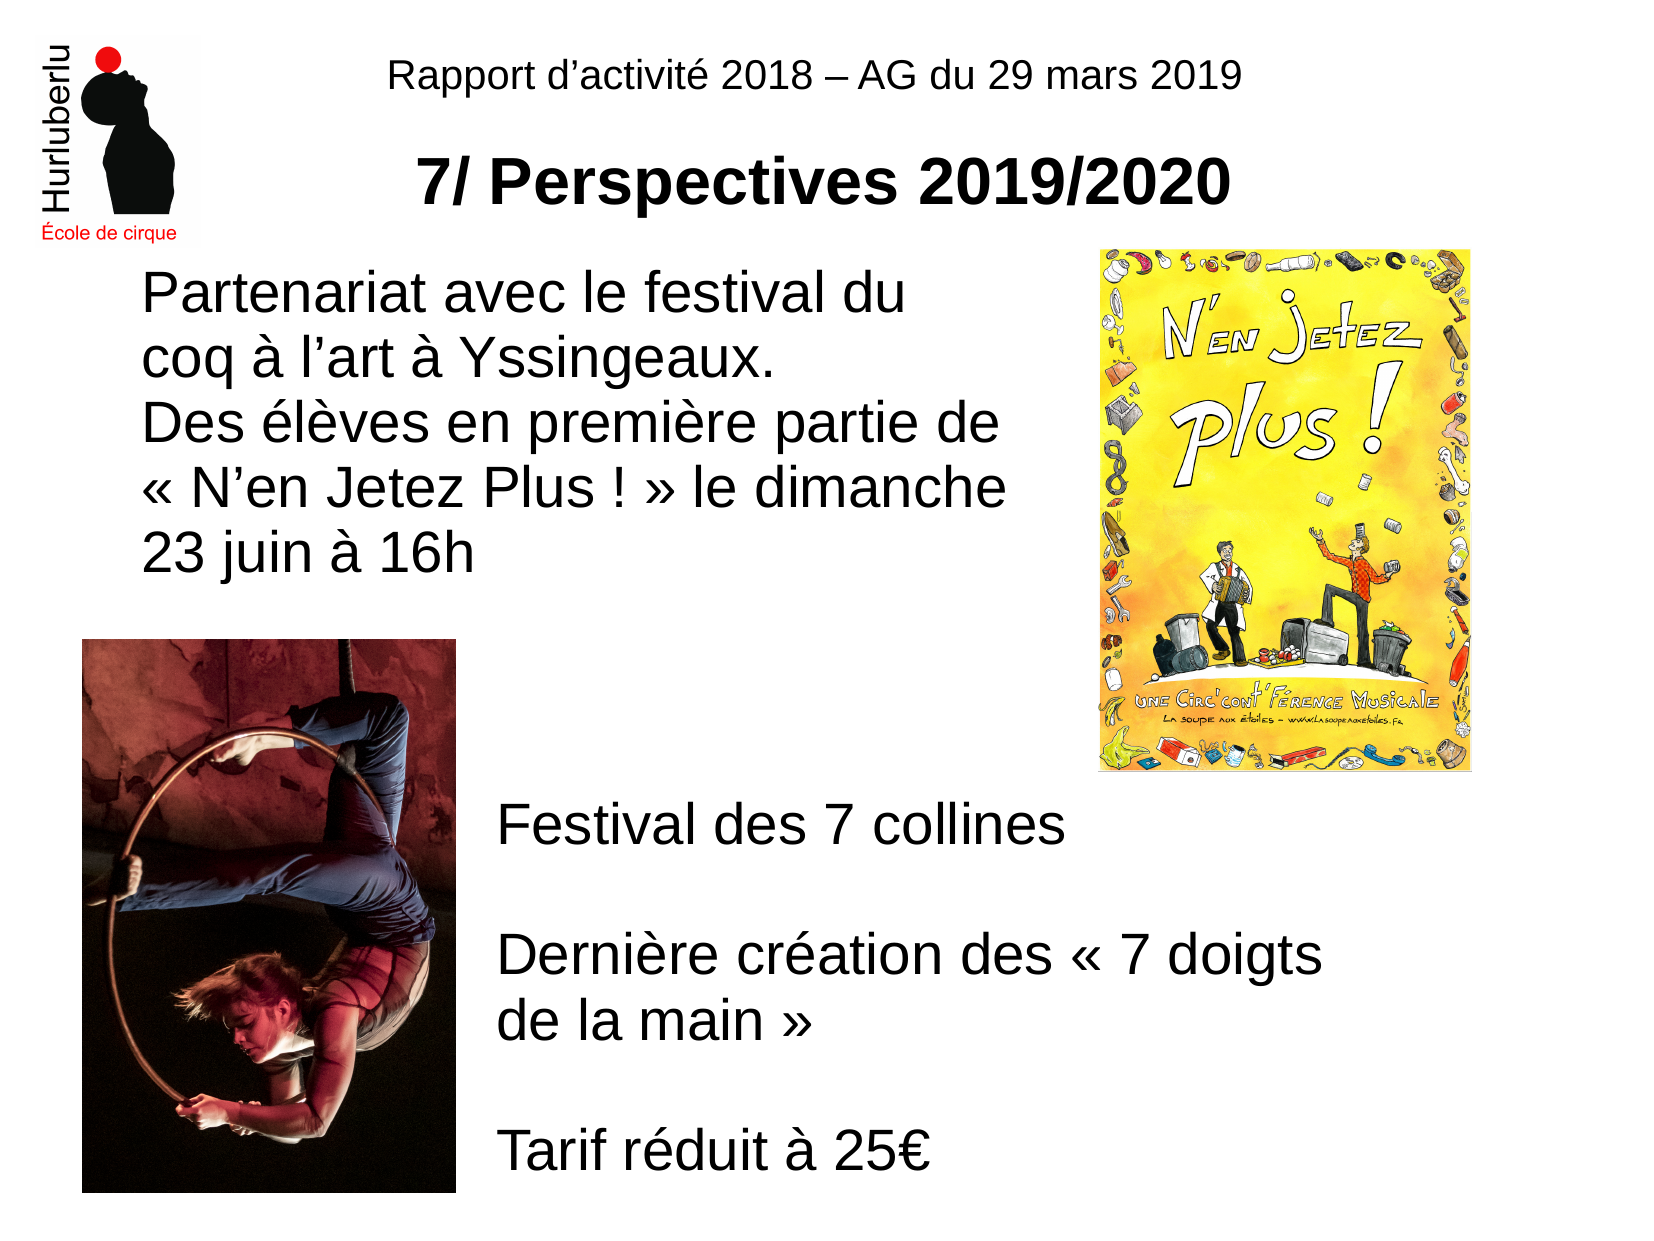

# Rapport d’activité 2018 – AG du 29 mars 2019 7/ Perspectives 2019/2020
Partenariat avec le festival du coq à l’art à Yssingeaux.
Des élèves en première partie de « N’en Jetez Plus ! » le dimanche 23 juin à 16h
Festival des 7 collines
Dernière création des « 7 doigts de la main »
Tarif réduit à 25€